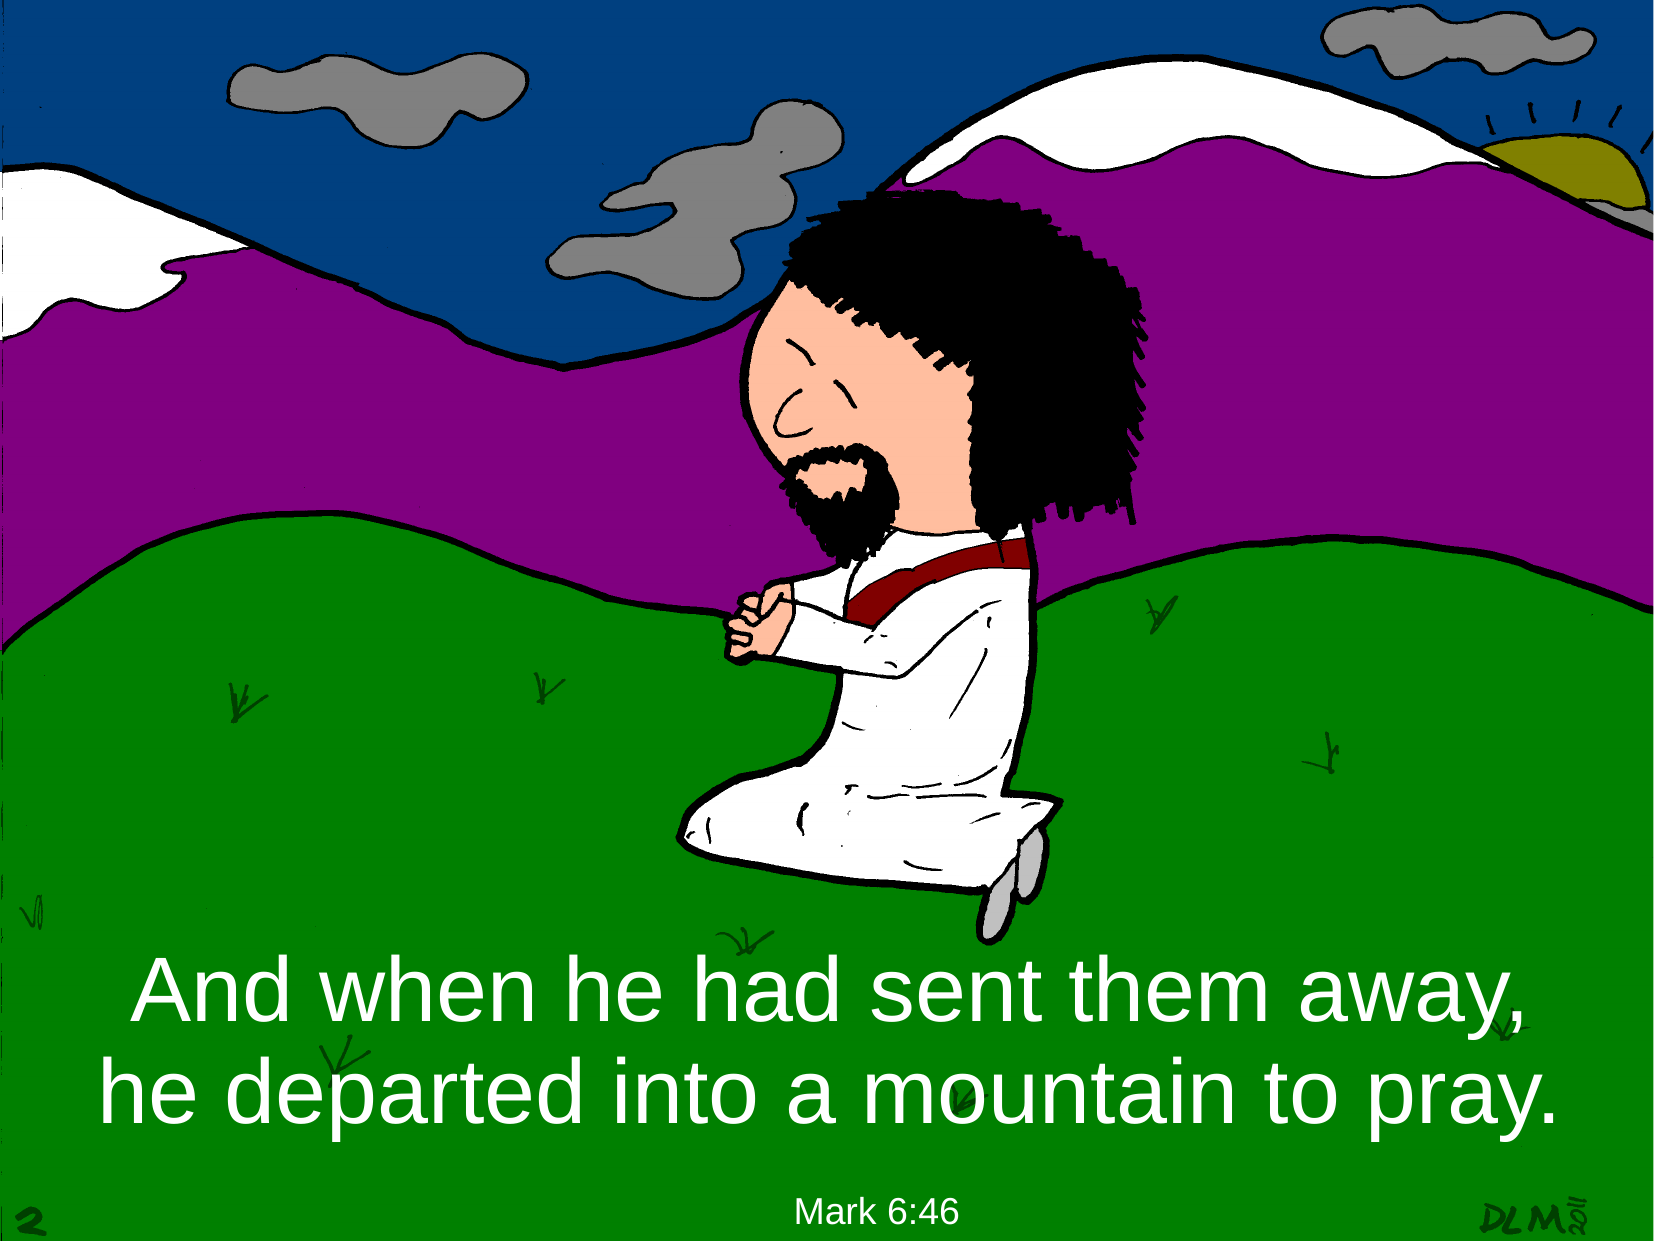

# And when he had sent them away, he departed into a mountain to pray.
Mark 6:46